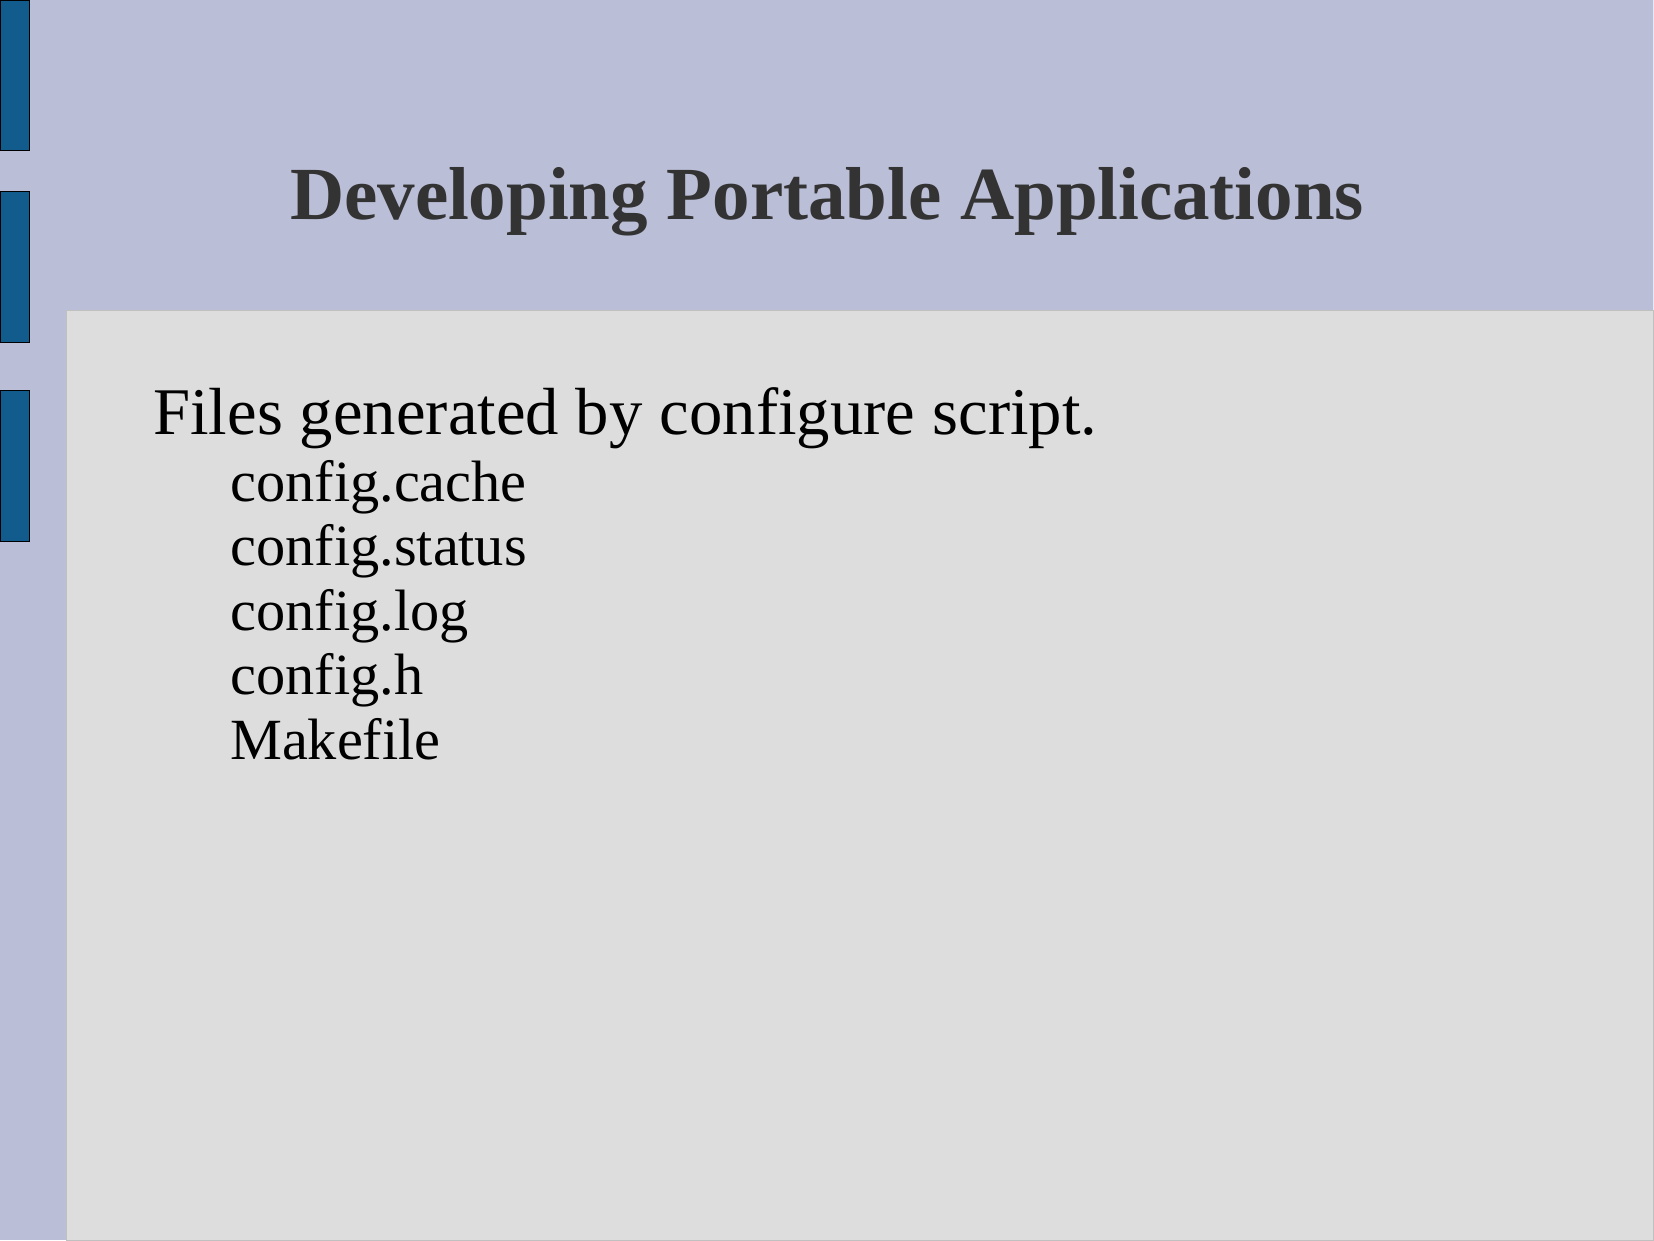

# Developing Portable Applications
Files generated by configure script.
config.cache
config.status
config.log
config.h
Makefile